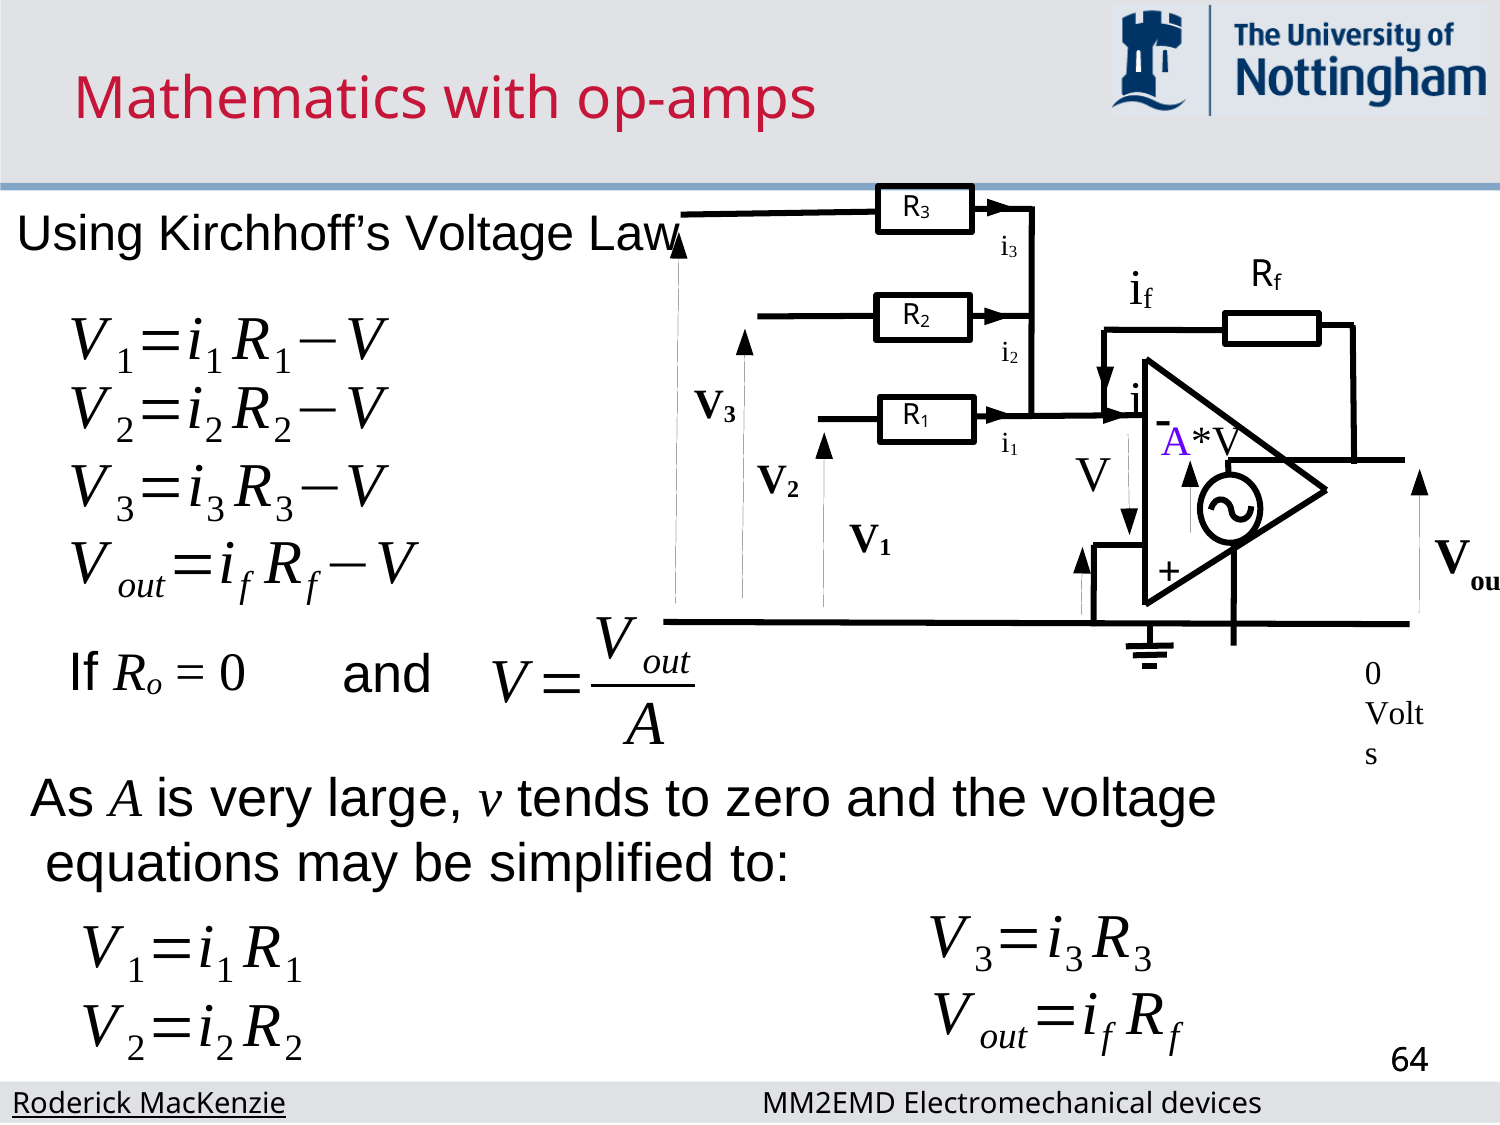

# Mathematics with op-amps
R3
Using Kirchhoff’s Voltage Law
i3
Rf
if
R2
i2
i
V3
-
R1
A*V
i1
V
V2
V1
Vout
+
0 Volts
If Ro = 0
and
As A is very large, v tends to zero and the voltage
 equations may be simplified to:
V1 = i1R1
V2 = i2R2